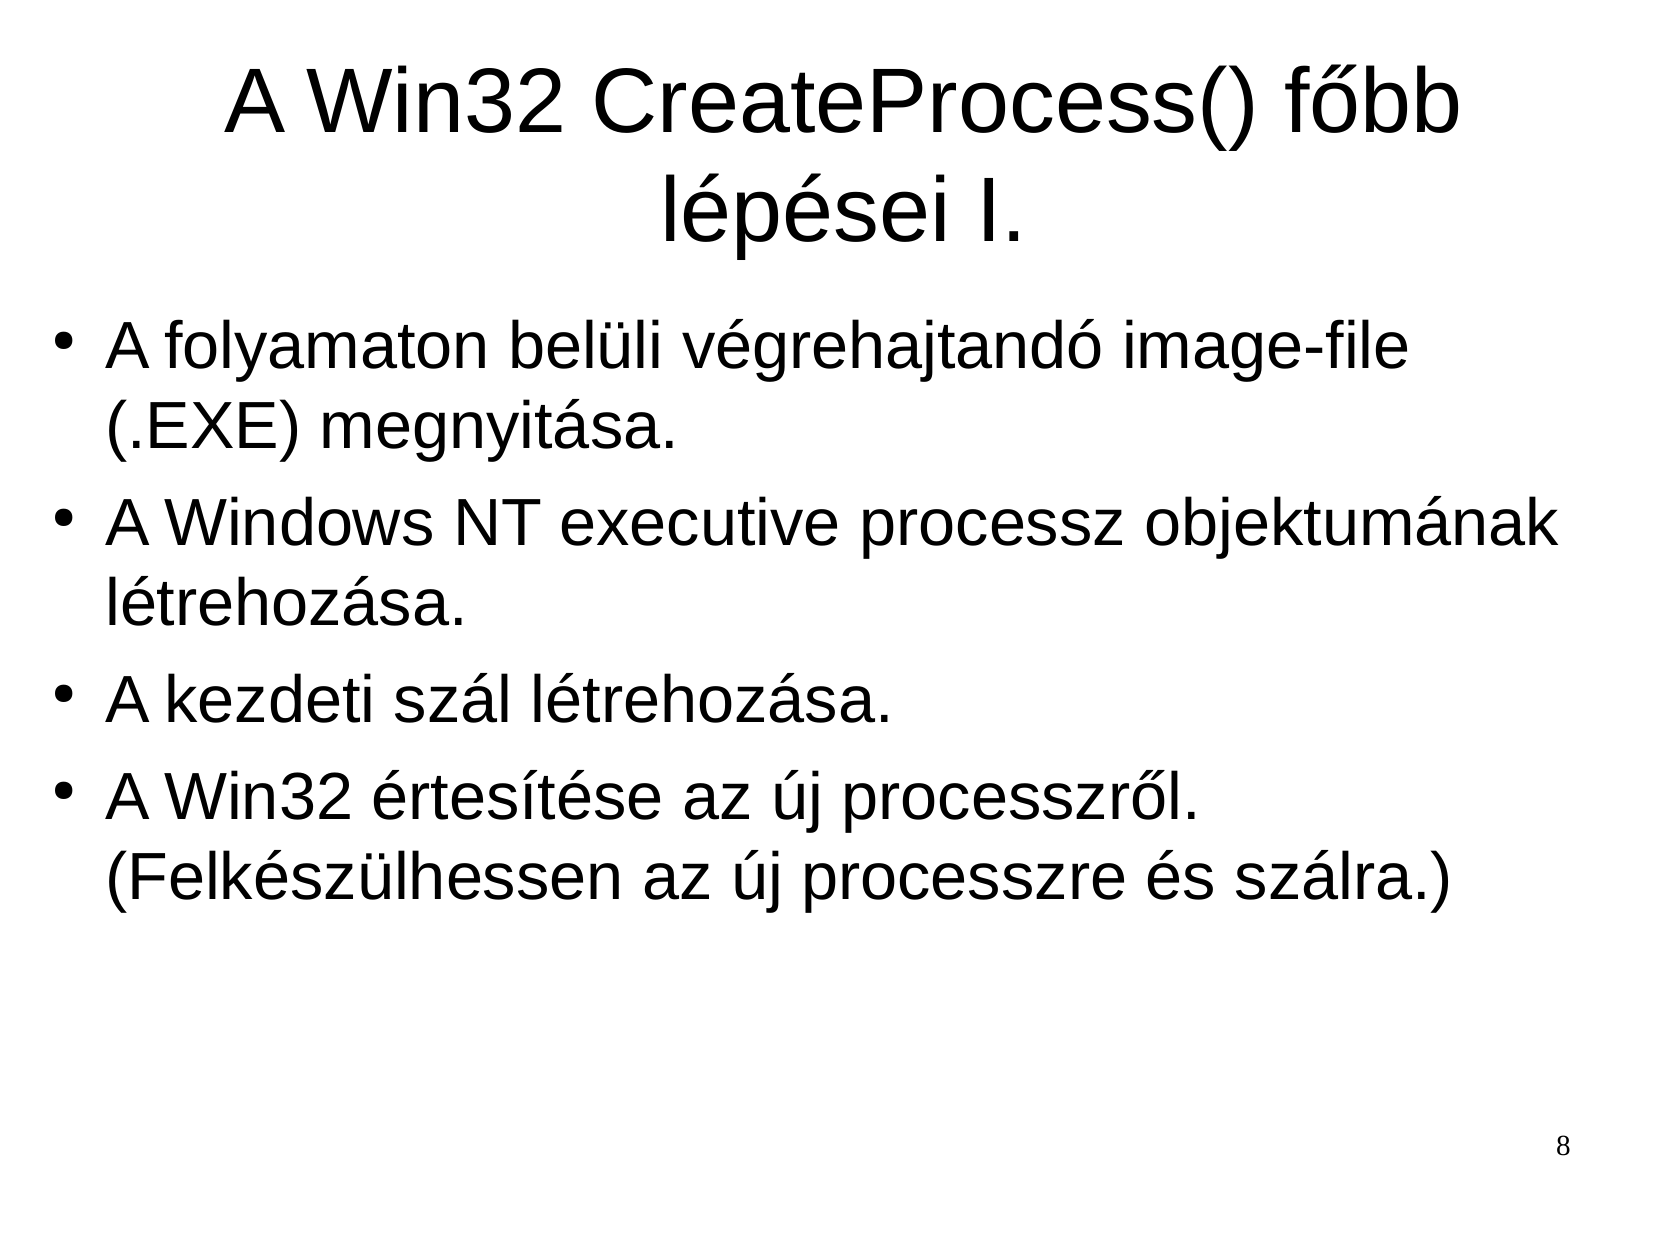

# A Win32 CreateProcess() főbb lépései I.
A folyamaton belüli végrehajtandó image-file (.EXE) megnyitása.
A Windows NT executive processz objektumának létrehozása.
A kezdeti szál létrehozása.
A Win32 értesítése az új processzről.
(Felkészülhessen az új processzre és szálra.)
8